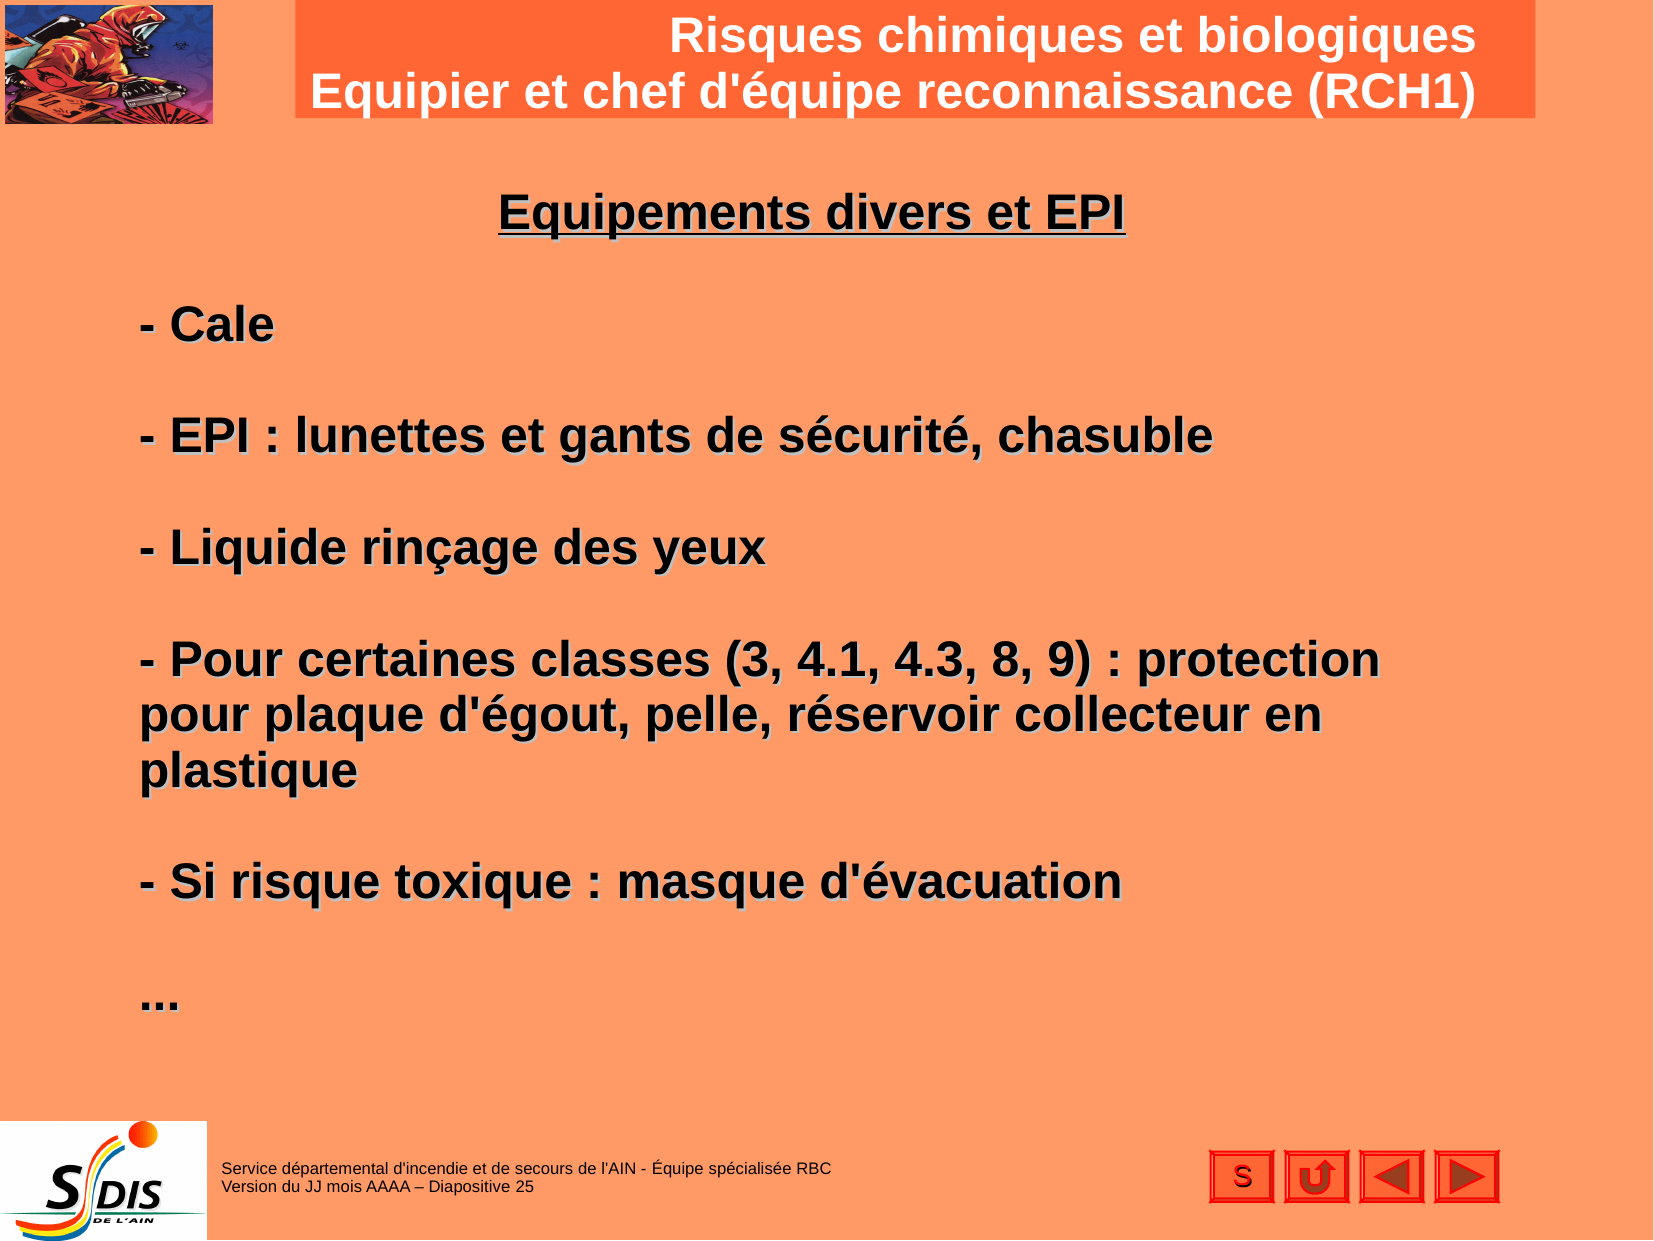

Equipements divers et EPI
- Cale
- EPI : lunettes et gants de sécurité, chasuble
- Liquide rinçage des yeux
- Pour certaines classes (3, 4.1, 4.3, 8, 9) : protection pour plaque d'égout, pelle, réservoir collecteur en plastique
- Si risque toxique : masque d'évacuation
...
S